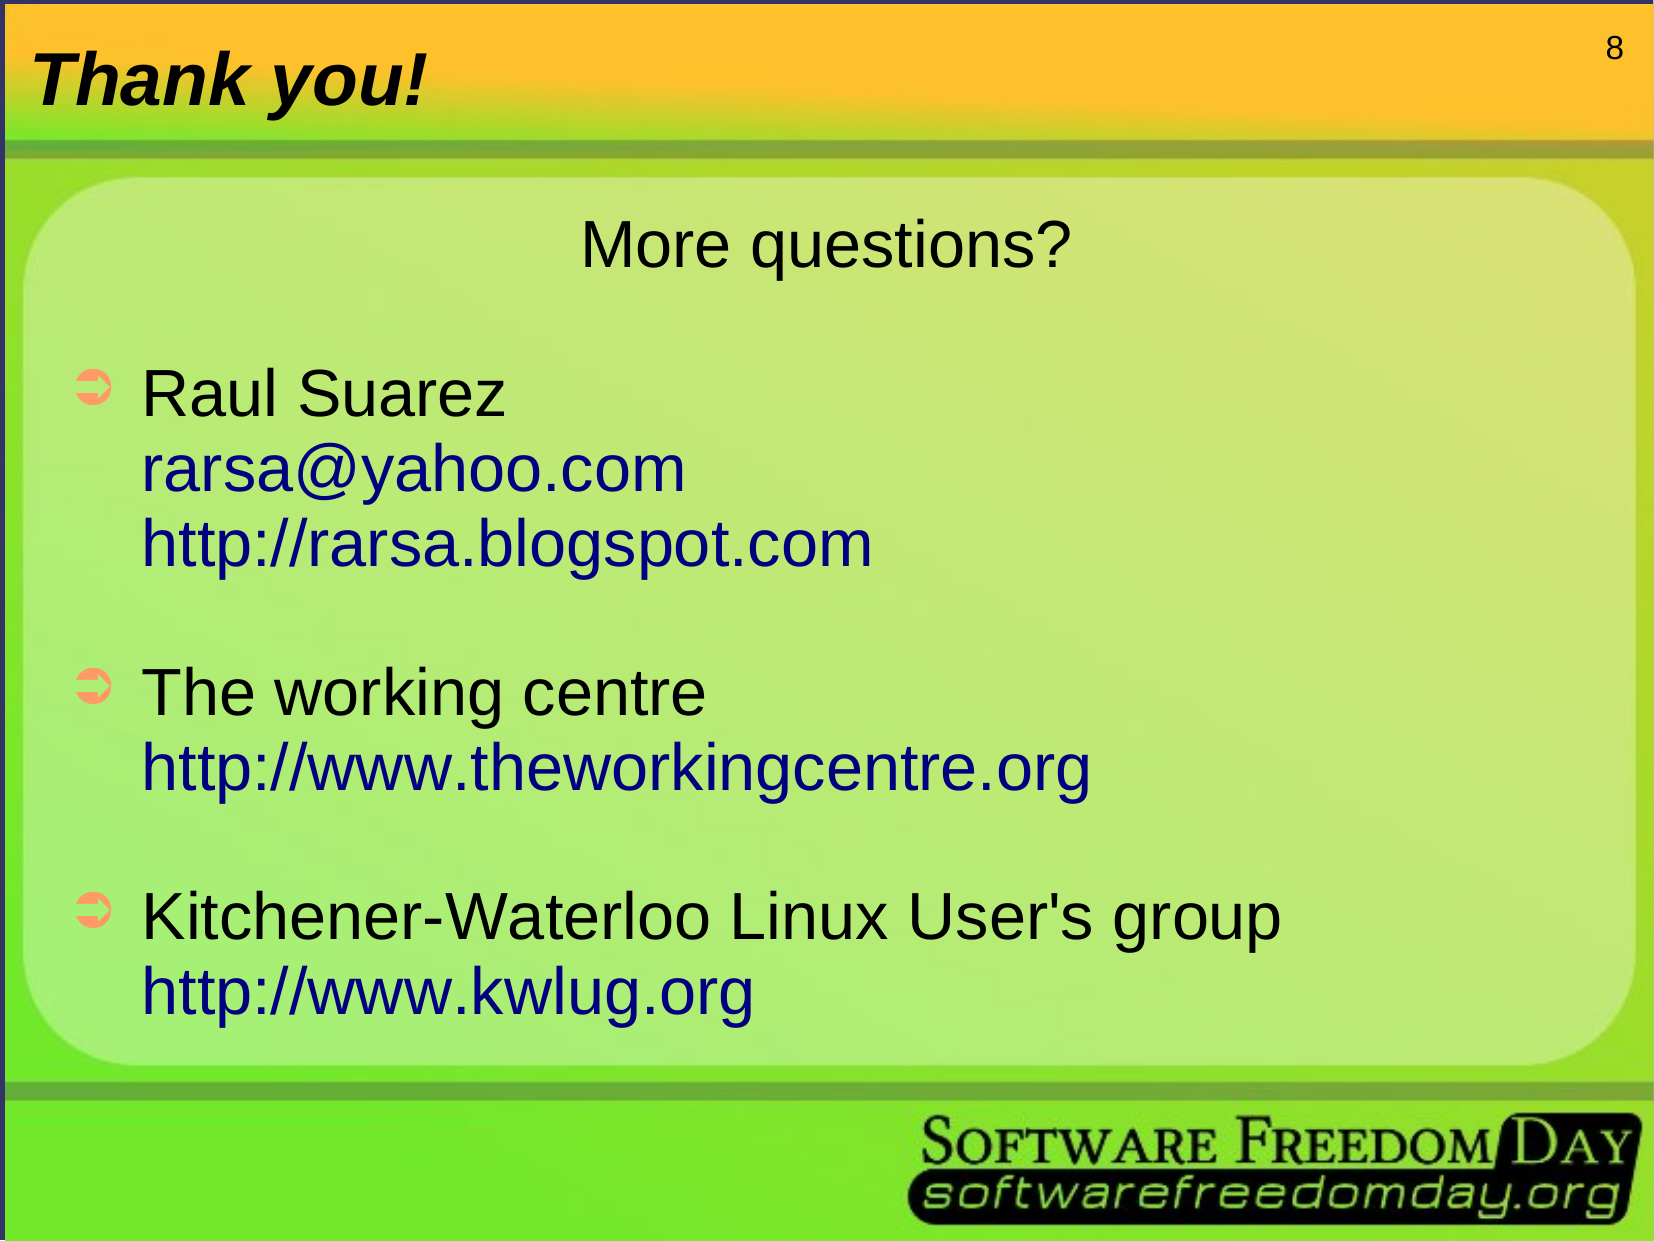

# Thank you!
More questions?
Raul Suarez
rarsa@yahoo.com
http://rarsa.blogspot.com
The working centre
http://www.theworkingcentre.org
Kitchener-Waterloo Linux User's group
http://www.kwlug.org